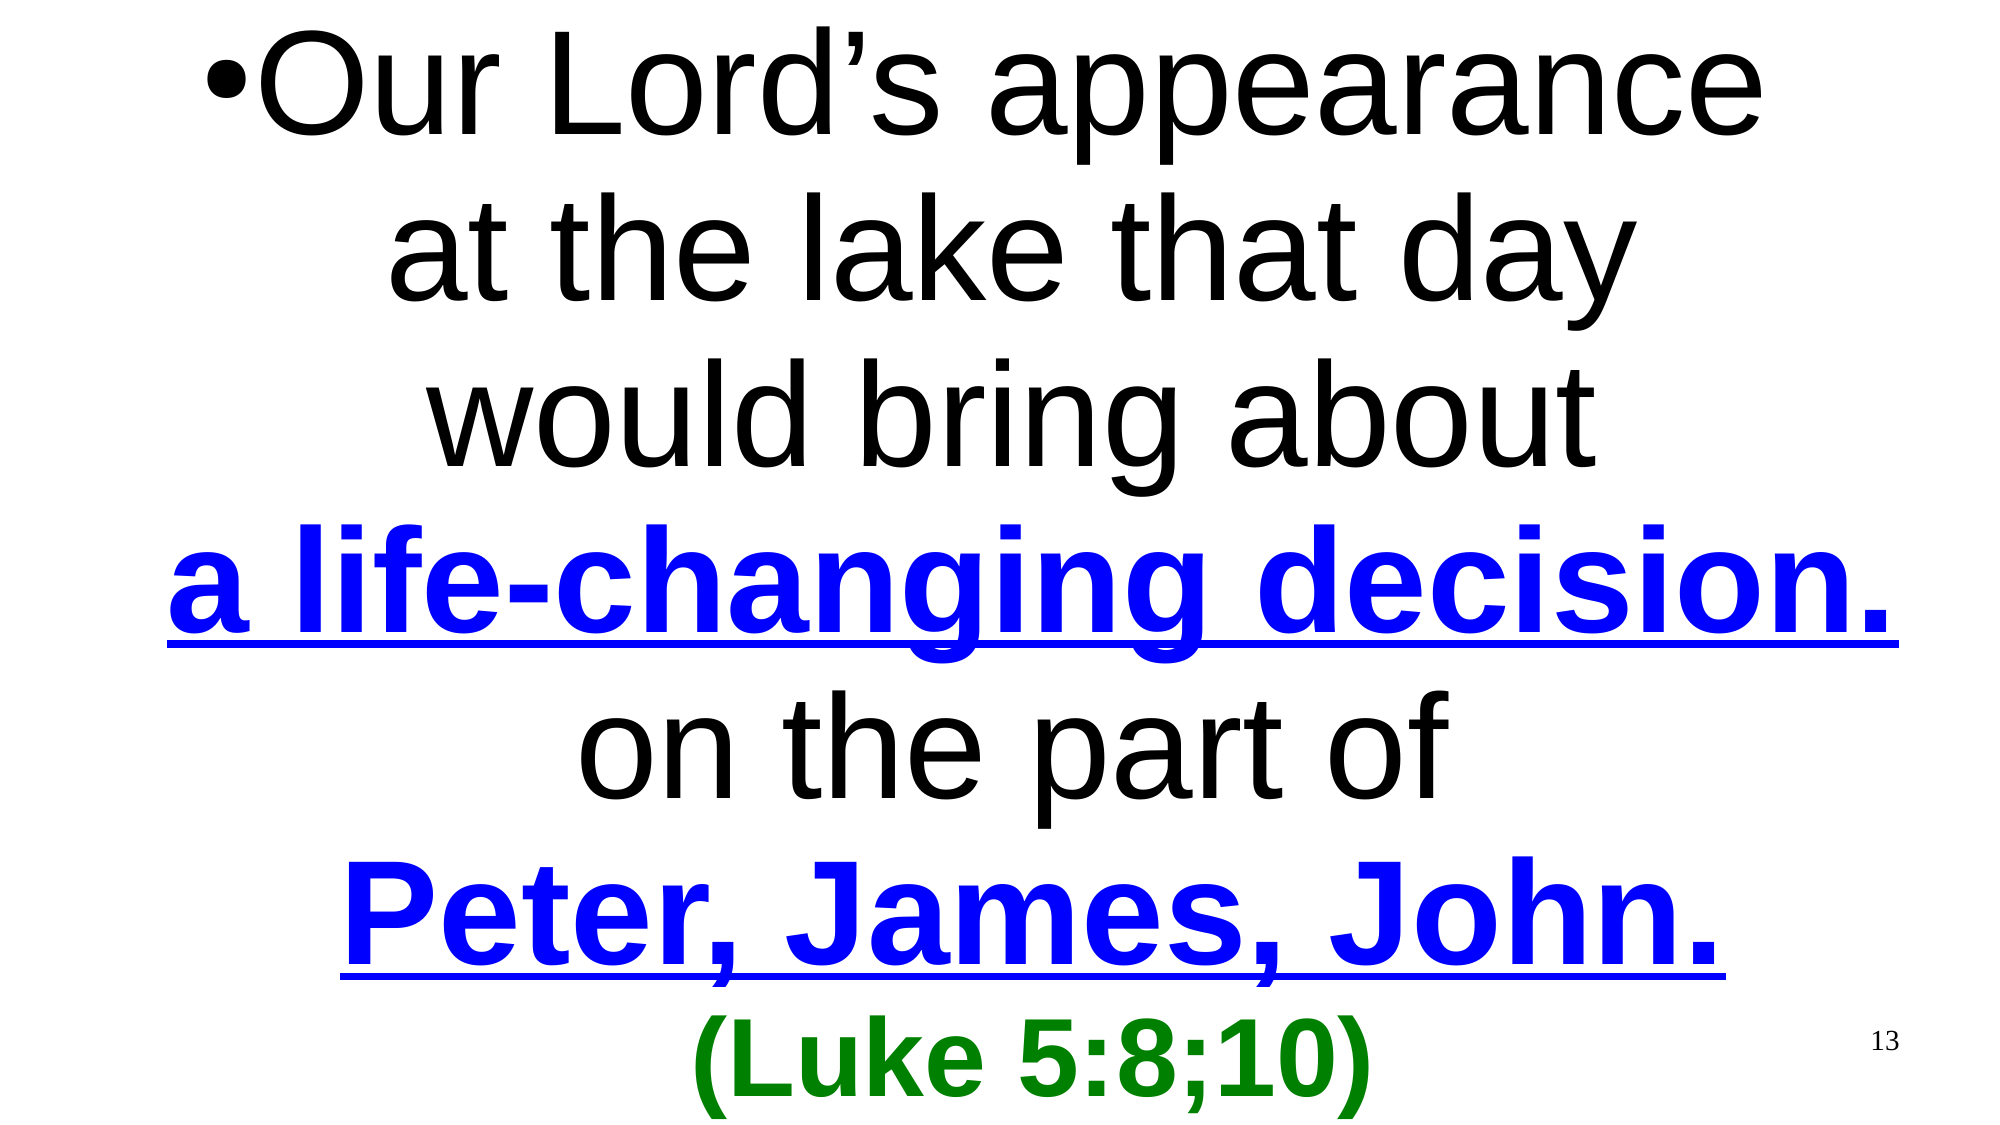

# Our Lord’s appearance at the lake that day would bring about a life-changing decision. on the part of Peter, James, John. (Luke 5:8;10)
13